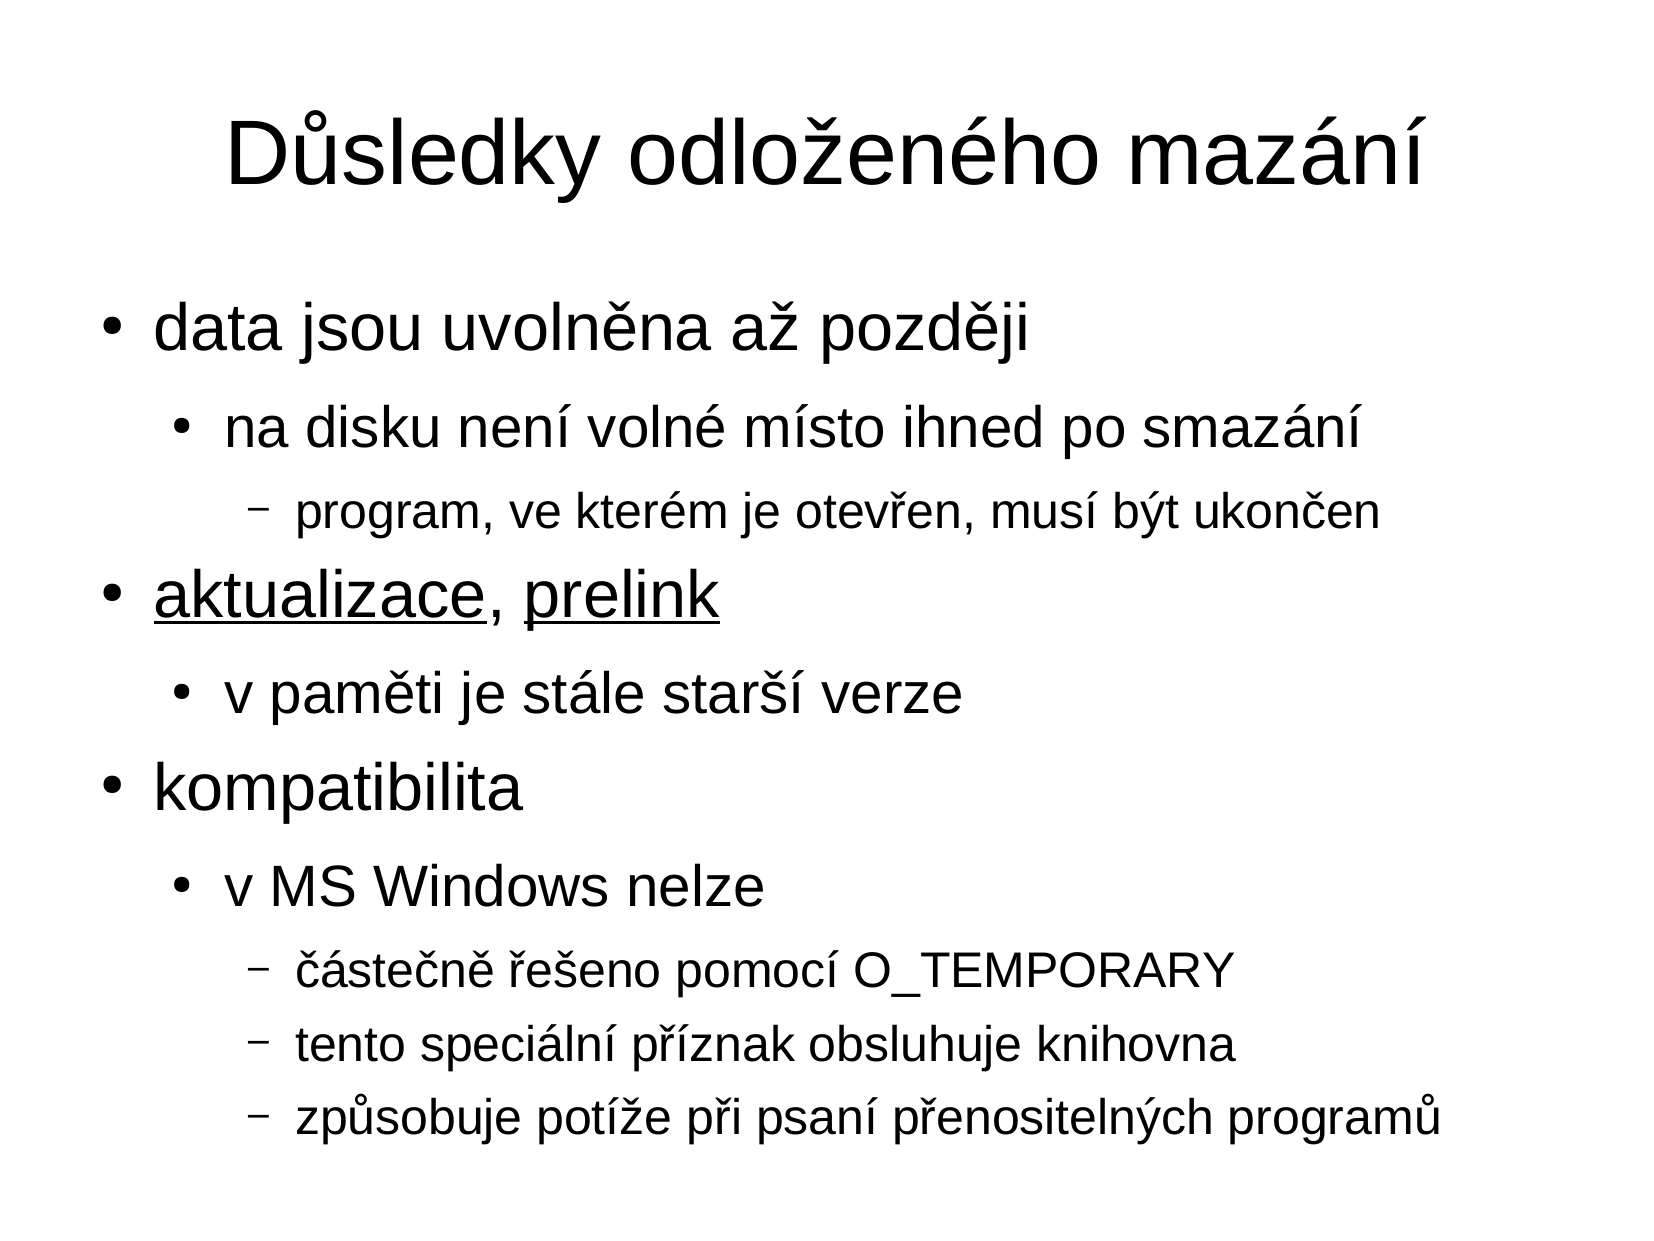

# Důsledky odloženého mazání
data jsou uvolněna až později
na disku není volné místo ihned po smazání
program, ve kterém je otevřen, musí být ukončen
aktualizace, prelink
v paměti je stále starší verze
kompatibilita
v MS Windows nelze
částečně řešeno pomocí O_TEMPORARY
tento speciální příznak obsluhuje knihovna
způsobuje potíže při psaní přenositelných programů